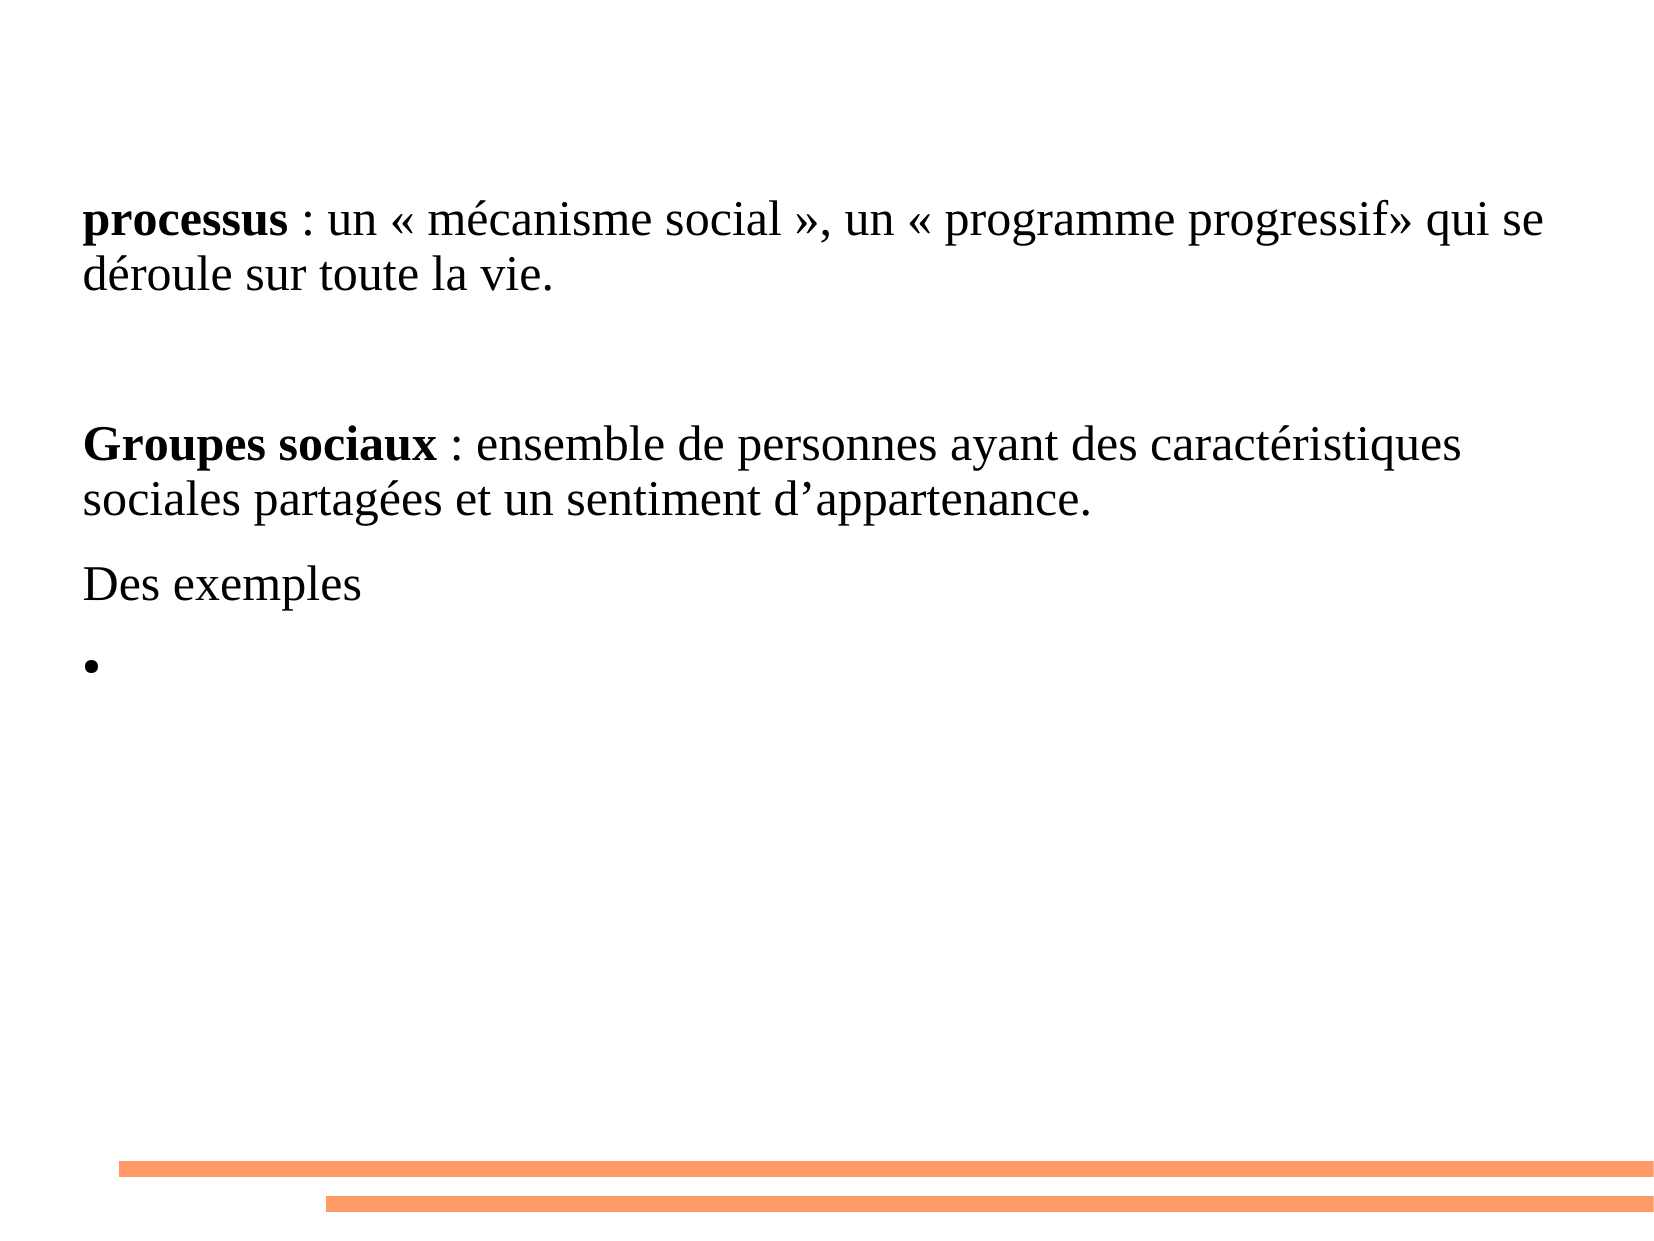

# processus : un « mécanisme social », un « programme progressif» qui se déroule sur toute la vie.
Groupes sociaux : ensemble de personnes ayant des caractéristiques sociales partagées et un sentiment d’appartenance.
Des exemples